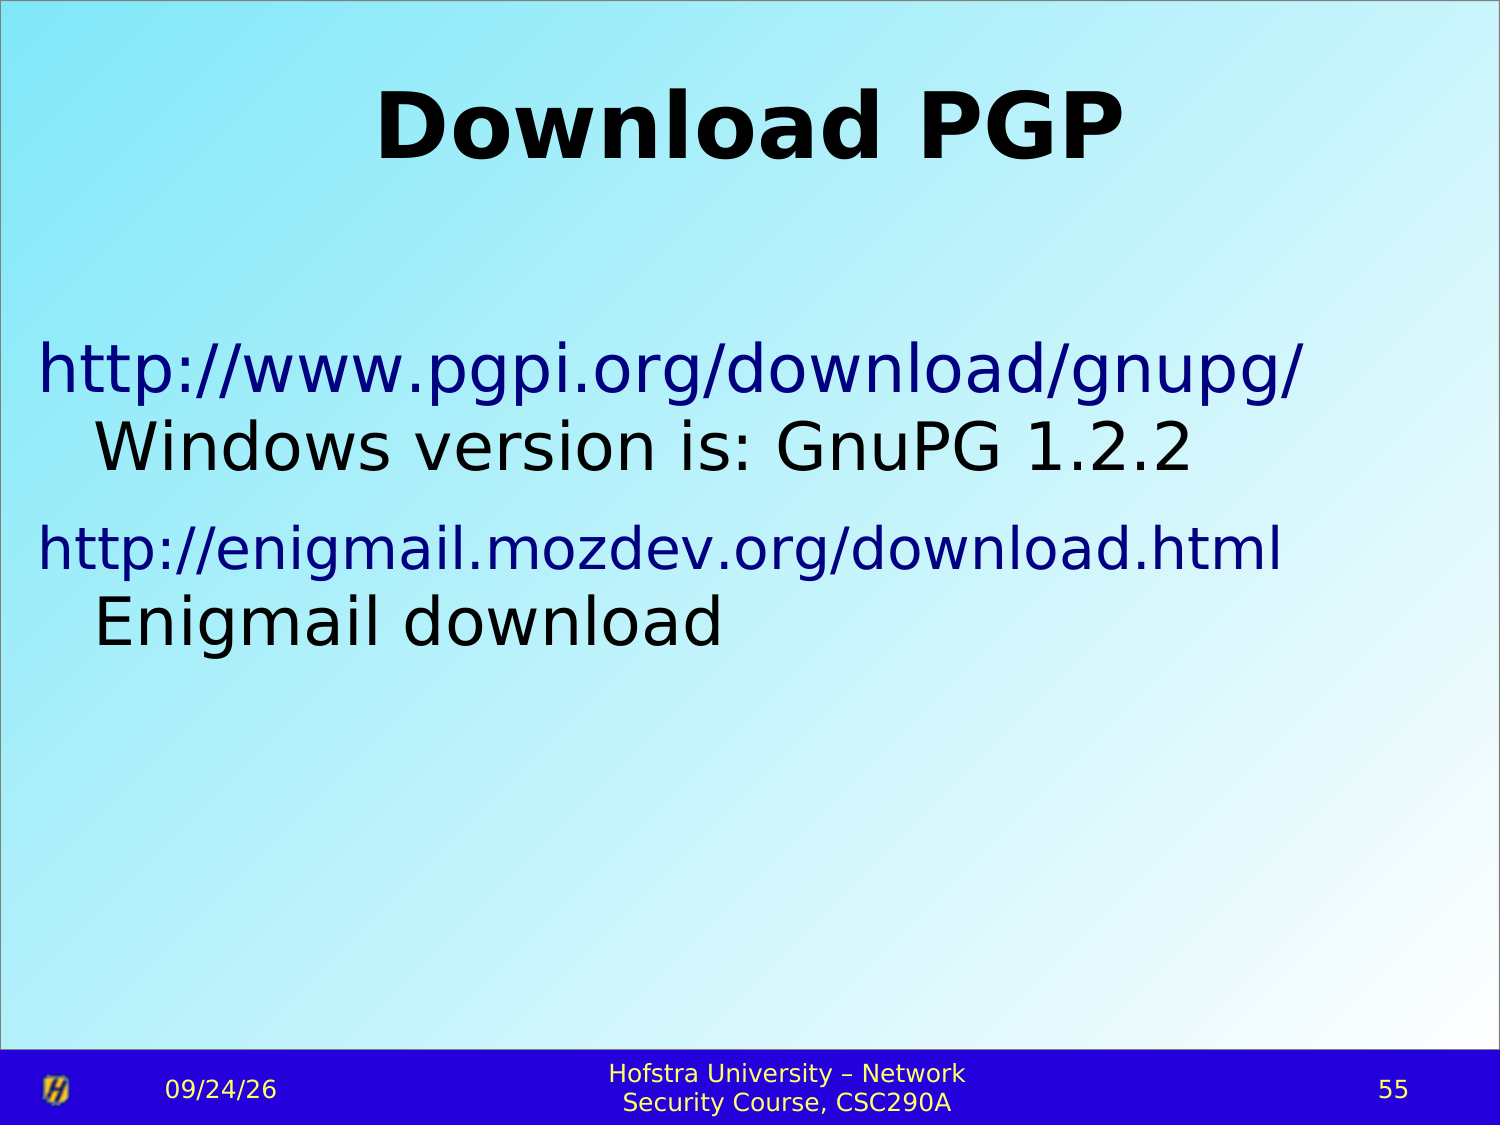

# Download PGP
http://www.pgpi.org/download/gnupg/Windows version is: GnuPG 1.2.2
http://enigmail.mozdev.org/download.html
Enigmail download
55